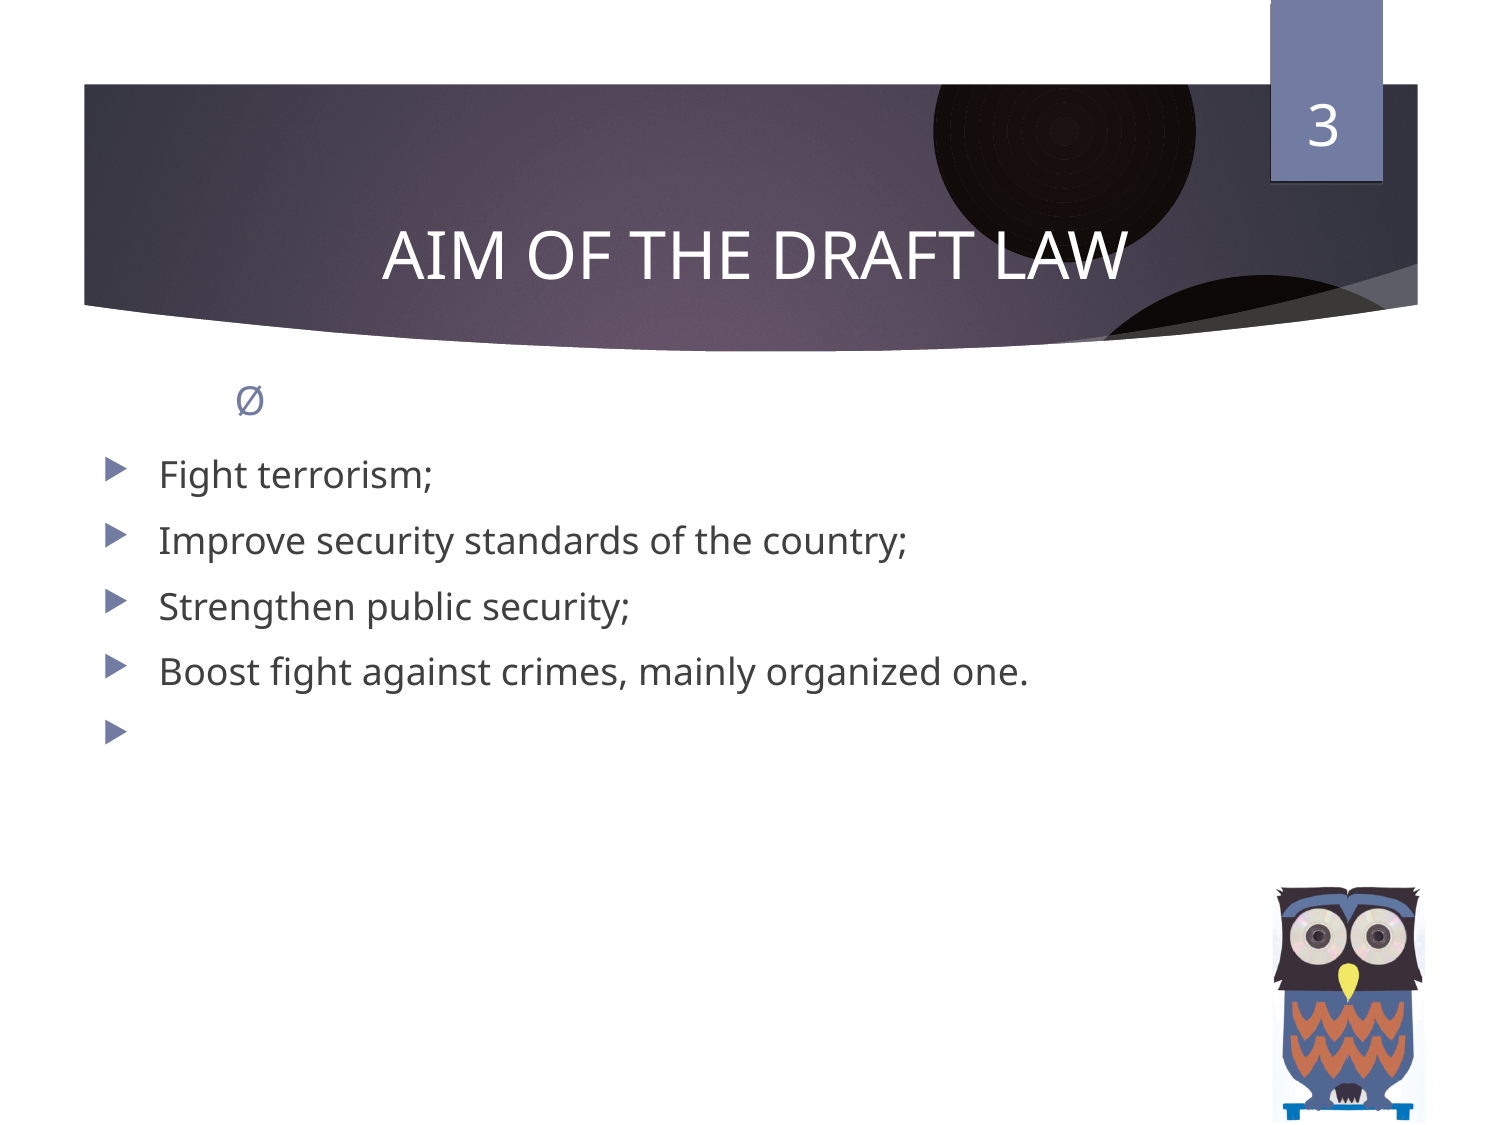

# AIM OF THE DRAFT LAW
Fight terrorism;
Improve security standards of the country;
Strengthen public security;
Boost fight against crimes, mainly organized one.